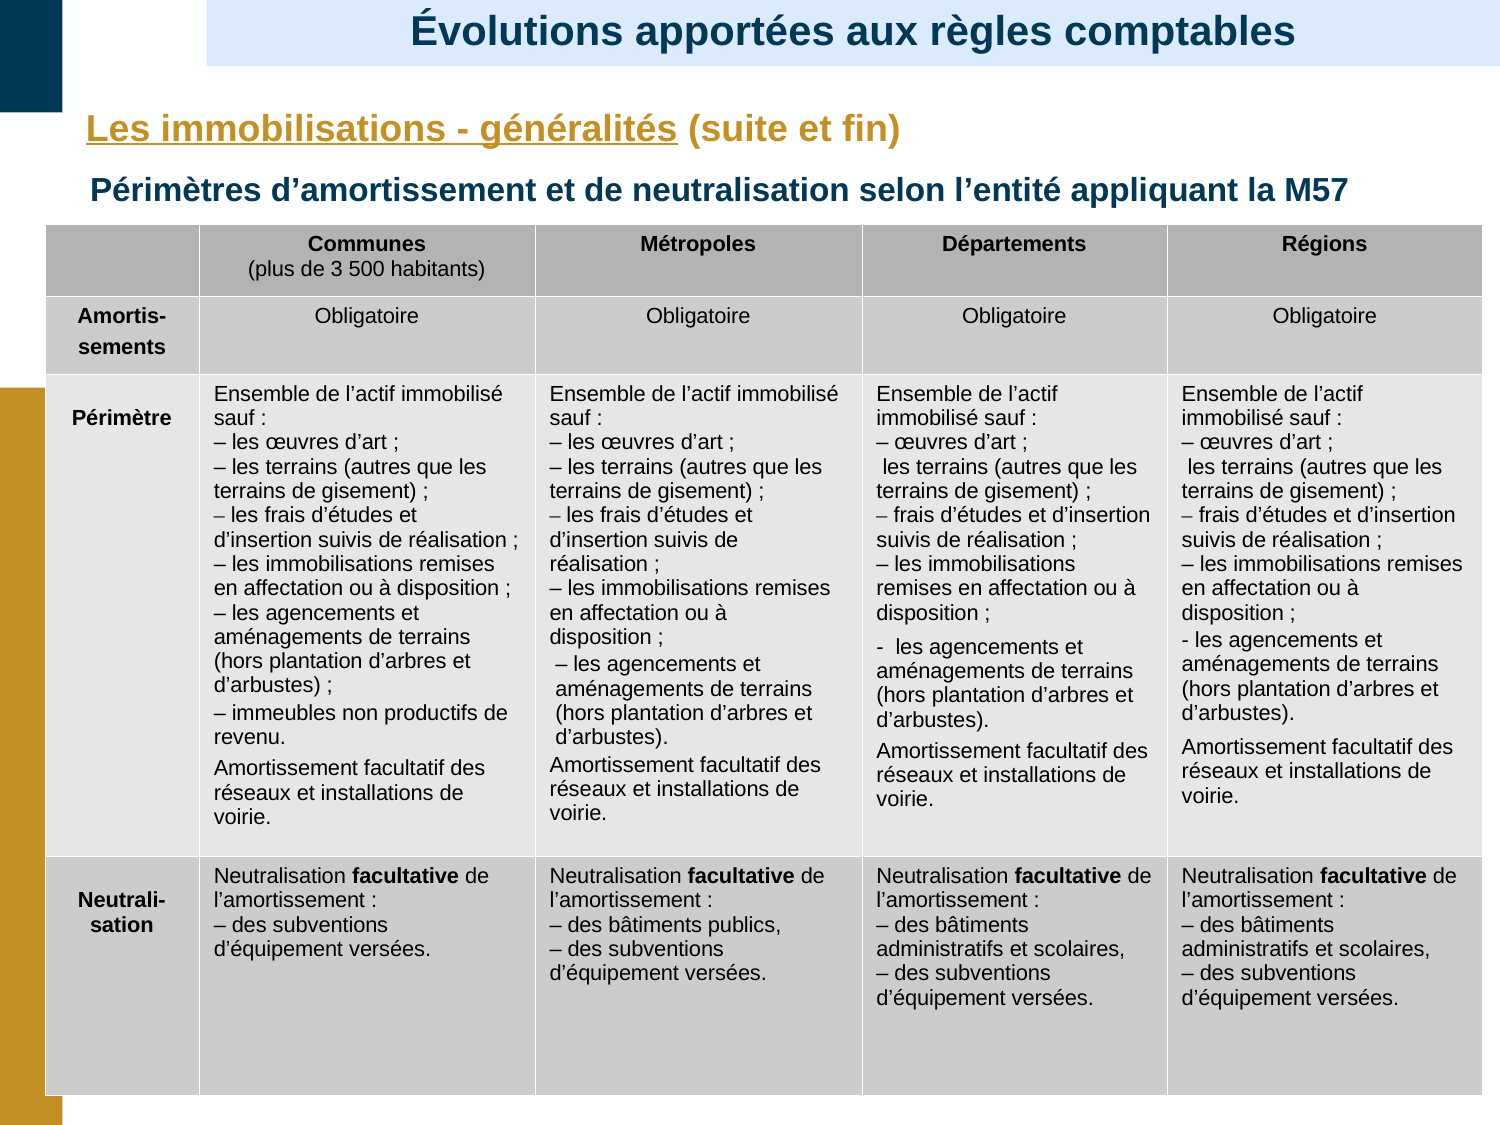

Évolutions apportées aux règles comptables
Les immobilisations - généralités (suite et fin)
Périmètres d’amortissement et de neutralisation selon l’entité appliquant la M57
| | Communes (plus de 3 500 habitants) | Métropoles | Départements | Régions |
| --- | --- | --- | --- | --- |
| Amortis- sements | Obligatoire | Obligatoire | Obligatoire | Obligatoire |
| Périmètre | Ensemble de l’actif immobilisé sauf : – les œuvres d’art ; – les terrains (autres que les terrains de gisement) ; – les frais d’études et d’insertion suivis de réalisation ; – les immobilisations remises en affectation ou à disposition ; – les agencements et aménagements de terrains (hors plantation d’arbres et d’arbustes) ; – immeubles non productifs de revenu. Amortissement facultatif des réseaux et installations de voirie. | Ensemble de l’actif immobilisé sauf : – les œuvres d’art ; – les terrains (autres que les terrains de gisement) ; – les frais d’études et d’insertion suivis de réalisation ; – les immobilisations remises en affectation ou à disposition ; – les agencements et aménagements de terrains (hors plantation d’arbres et d’arbustes). Amortissement facultatif des réseaux et installations de voirie. | Ensemble de l’actif immobilisé sauf : – œuvres d’art ;  les terrains (autres que les terrains de gisement) ; – frais d’études et d’insertion suivis de réalisation ; – les immobilisations remises en affectation ou à disposition ; -  les agencements et aménagements de terrains (hors plantation d’arbres et d’arbustes). Amortissement facultatif des réseaux et installations de voirie. | Ensemble de l’actif immobilisé sauf : – œuvres d’art ;  les terrains (autres que les terrains de gisement) ; – frais d’études et d’insertion suivis de réalisation ; – les immobilisations remises en affectation ou à disposition ; - les agencements et aménagements de terrains (hors plantation d’arbres et d’arbustes). Amortissement facultatif des réseaux et installations de voirie. |
| Neutrali-sation | Neutralisation facultative de l’amortissement : – des subventions d’équipement versées. | Neutralisation facultative de l’amortissement : – des bâtiments publics, – des subventions d’équipement versées. | Neutralisation facultative de l’amortissement : – des bâtiments administratifs et scolaires, – des subventions d’équipement versées. | Neutralisation facultative de l’amortissement : – des bâtiments administratifs et scolaires, – des subventions d’équipement versées. |